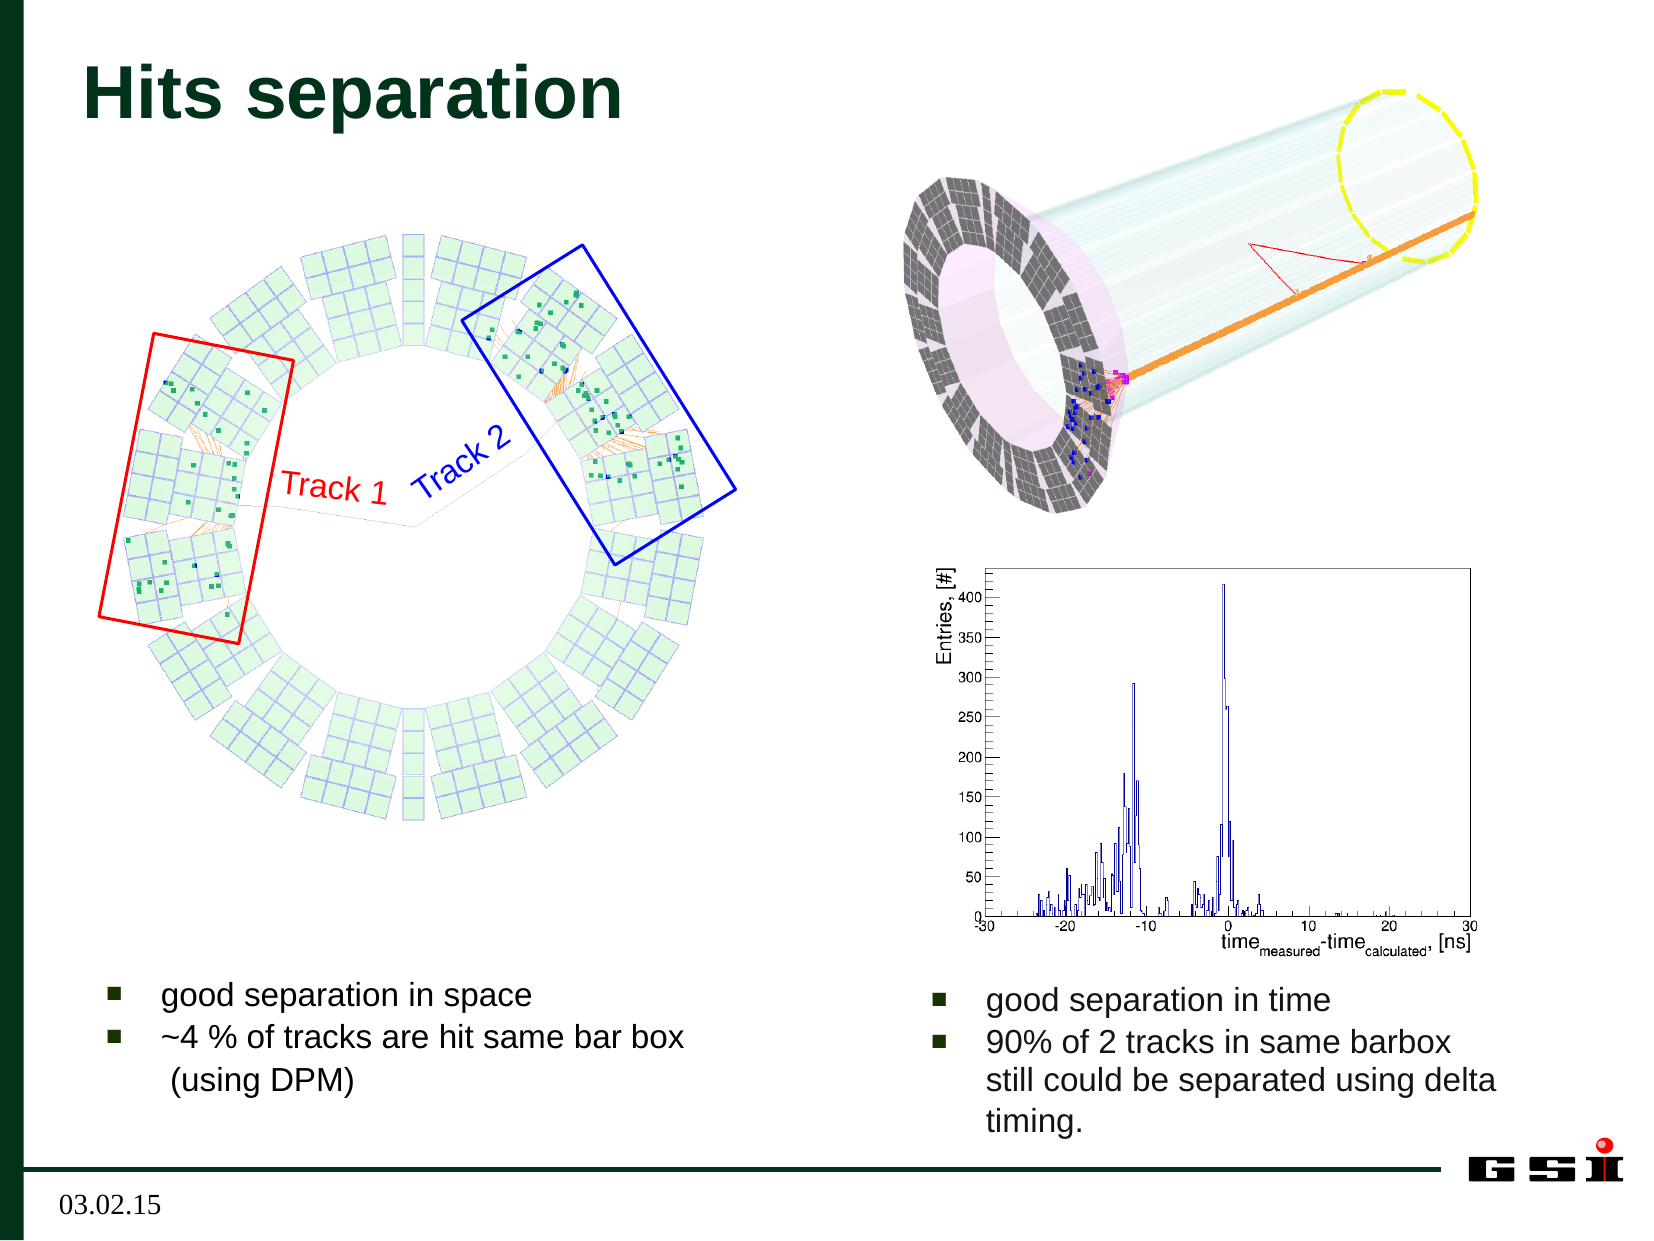

# Hits separation
Track 2
Track 1
good separation in space
~4 % of tracks are hit same bar box
 (using DPM)
good separation in time
90% of 2 tracks in same barbox still could be separated using delta timing.
03.02.15